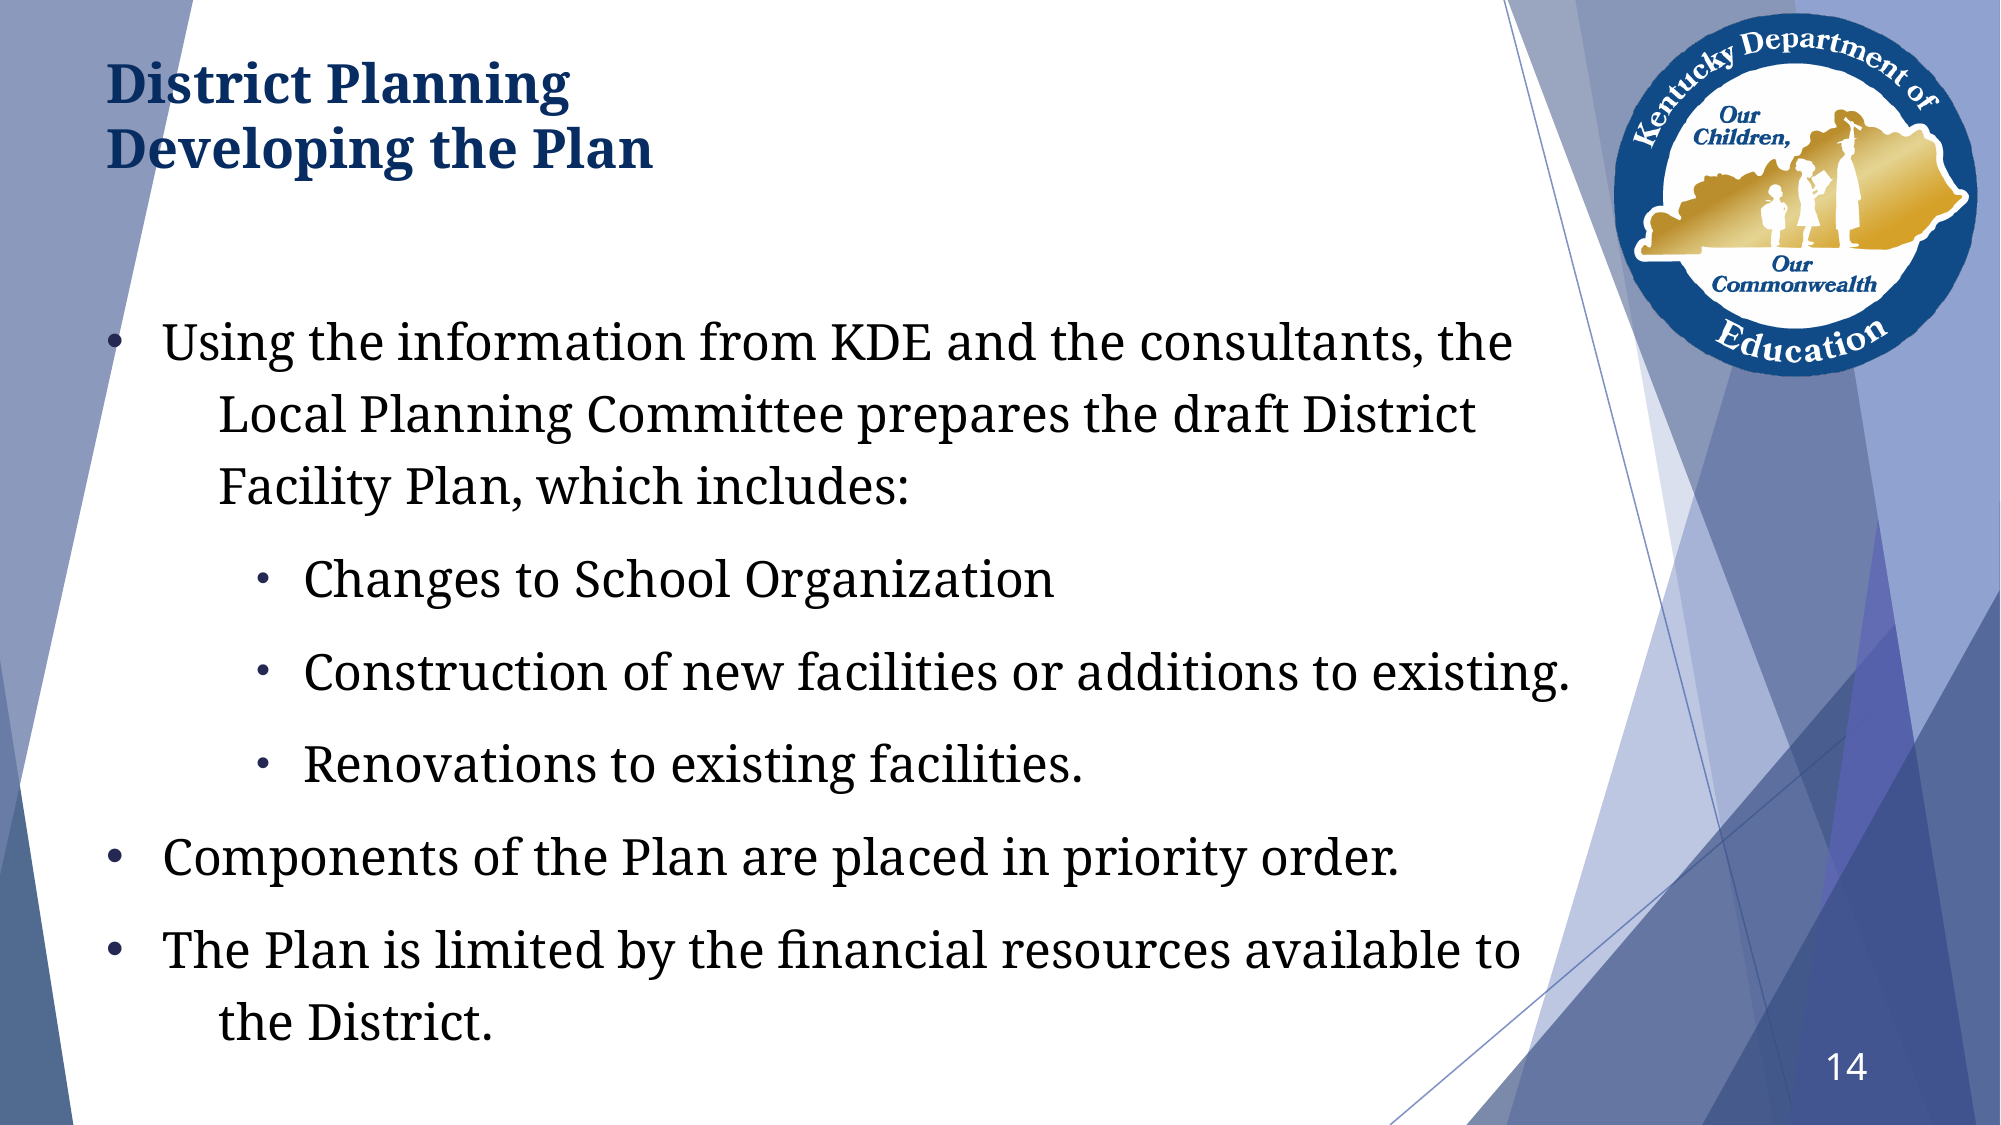

# District Planning Developing the Plan
Using the information from KDE and the consultants, the Local Planning Committee prepares the draft District Facility Plan, which includes:
Changes to School Organization
Construction of new facilities or additions to existing.
Renovations to existing facilities.
Components of the Plan are placed in priority order.
The Plan is limited by the financial resources available to the District.